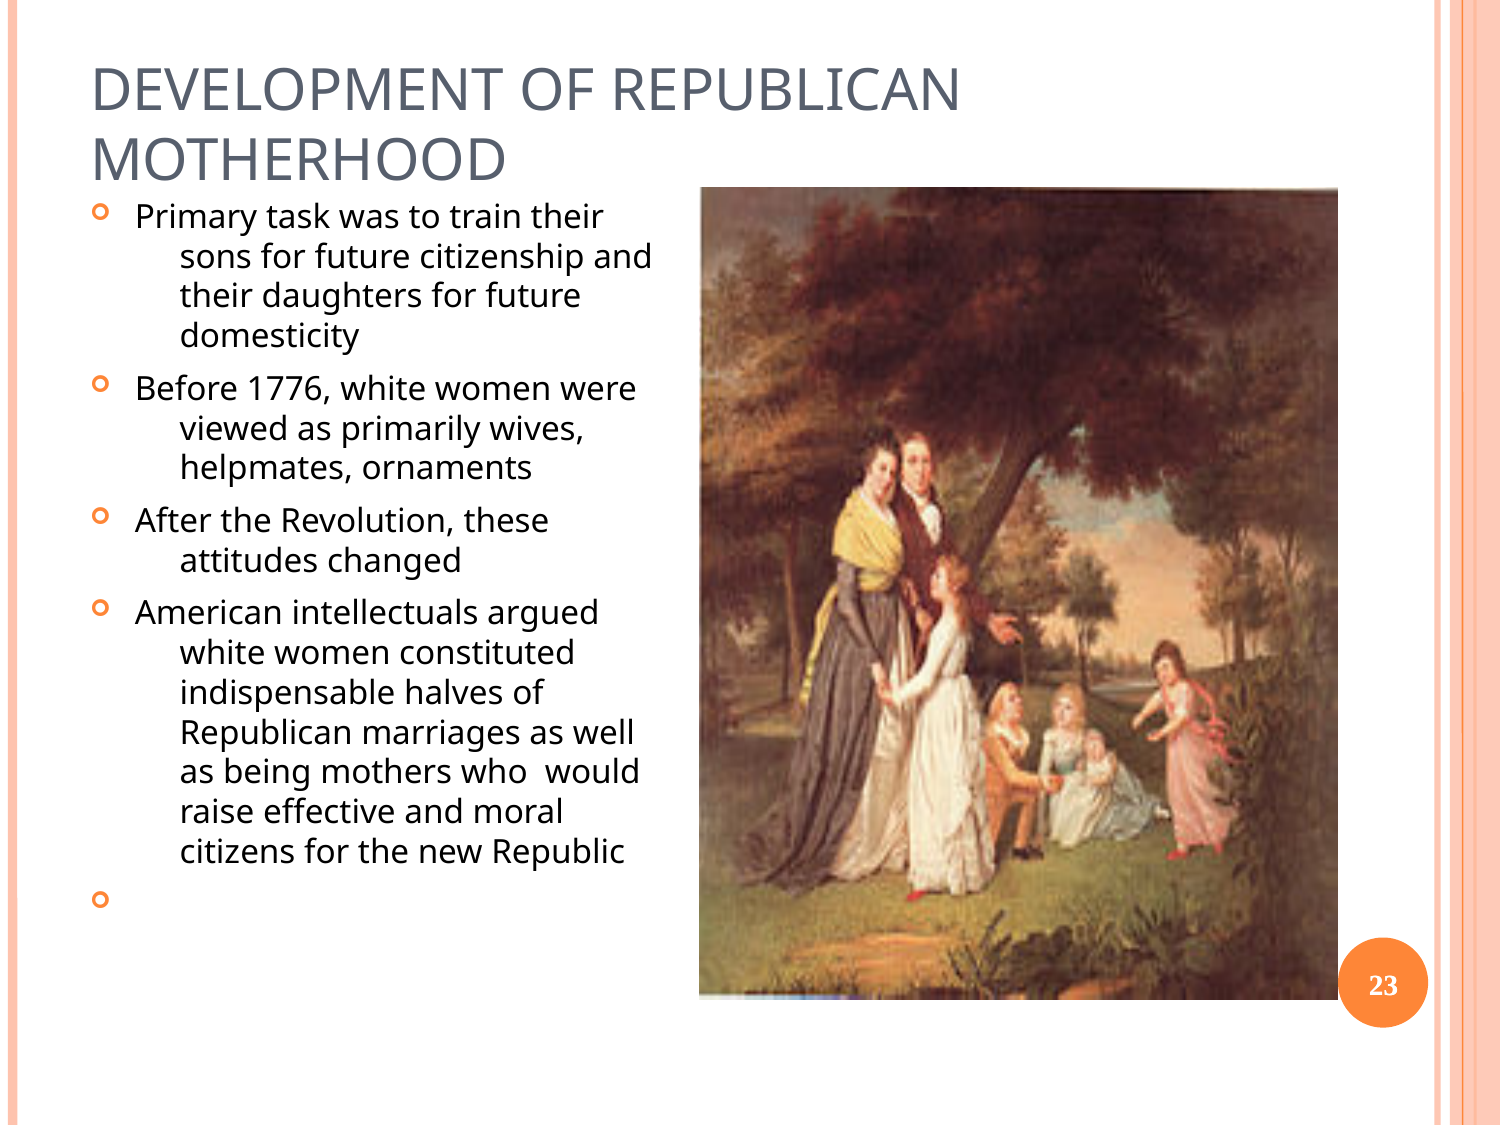

# Development of Republican Motherhood
Primary task was to train their sons for future citizenship and their daughters for future domesticity
Before 1776, white women were viewed as primarily wives, helpmates, ornaments
After the Revolution, these attitudes changed
American intellectuals argued white women constituted indispensable halves of Republican marriages as well as being mothers who would raise effective and moral citizens for the new Republic